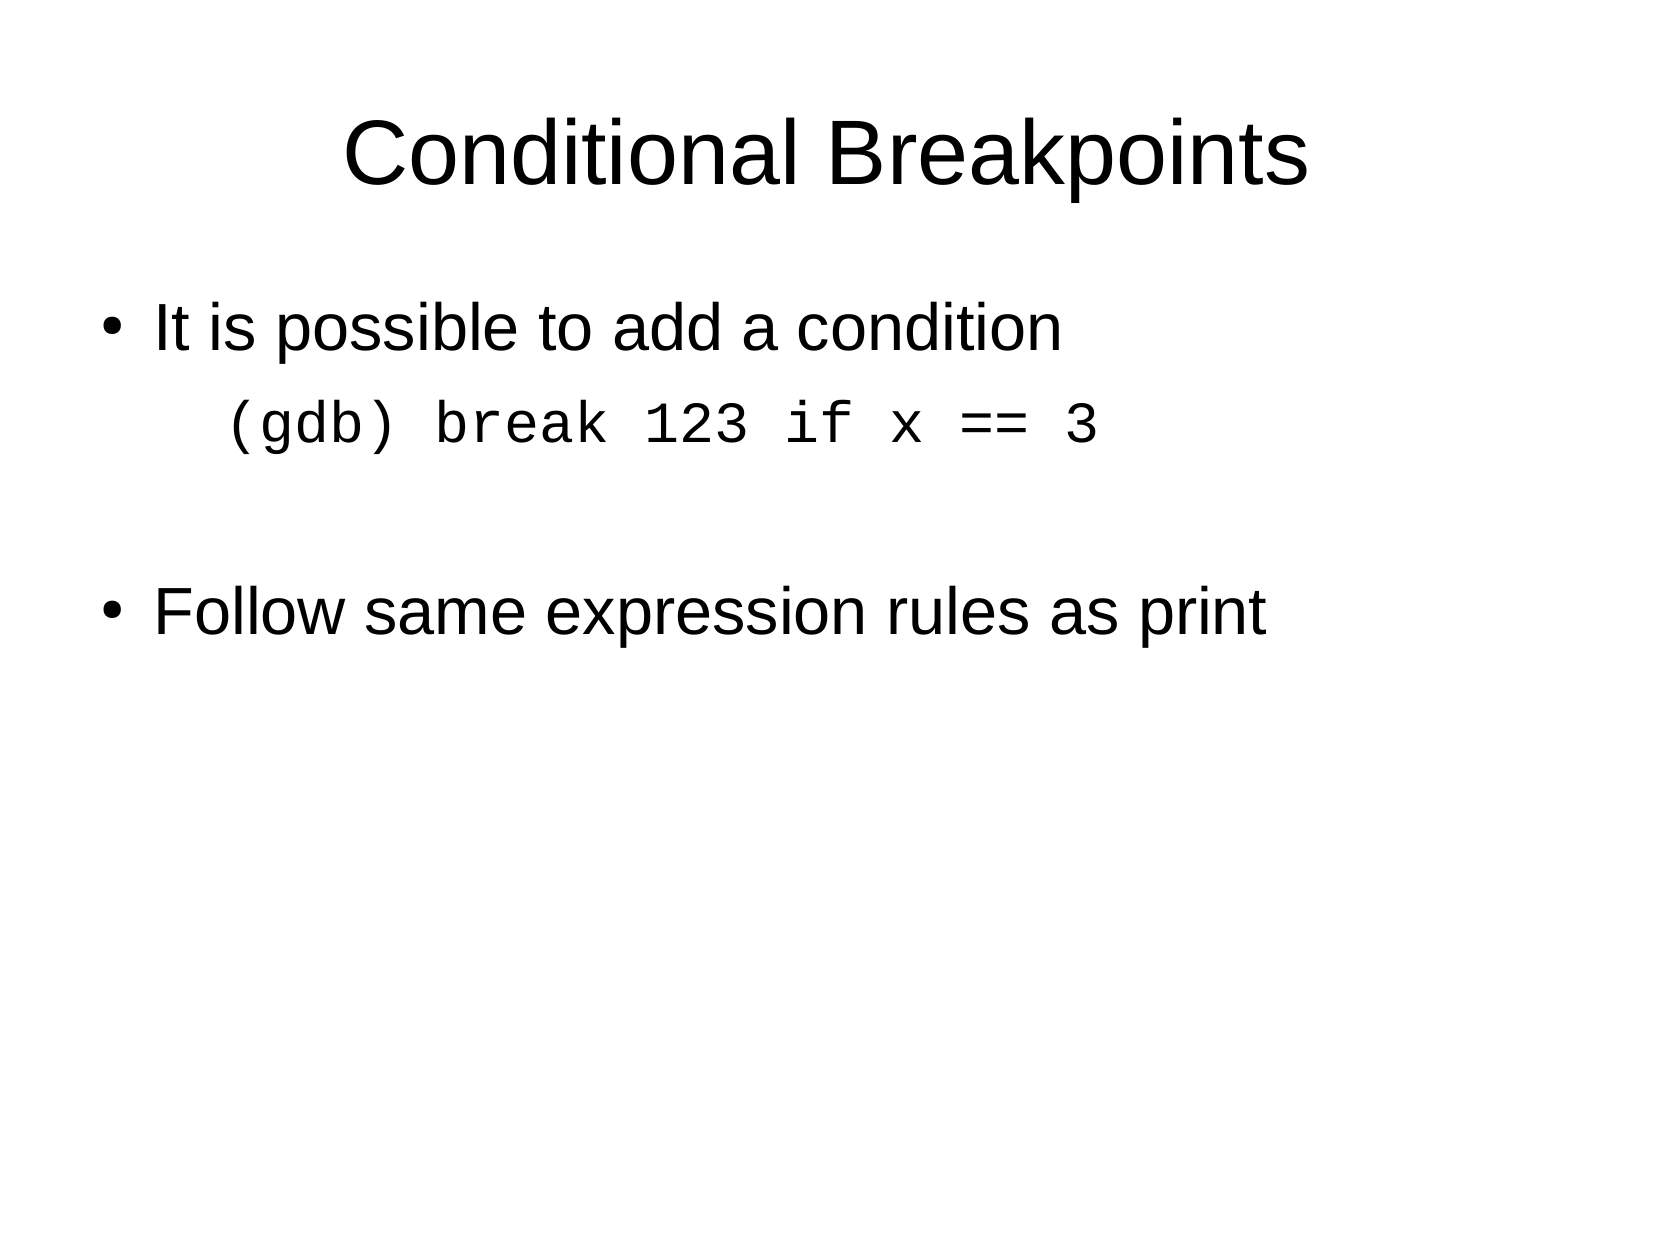

# Conditional Breakpoints
It is possible to add a condition
(gdb) break 123 if x == 3
Follow same expression rules as print